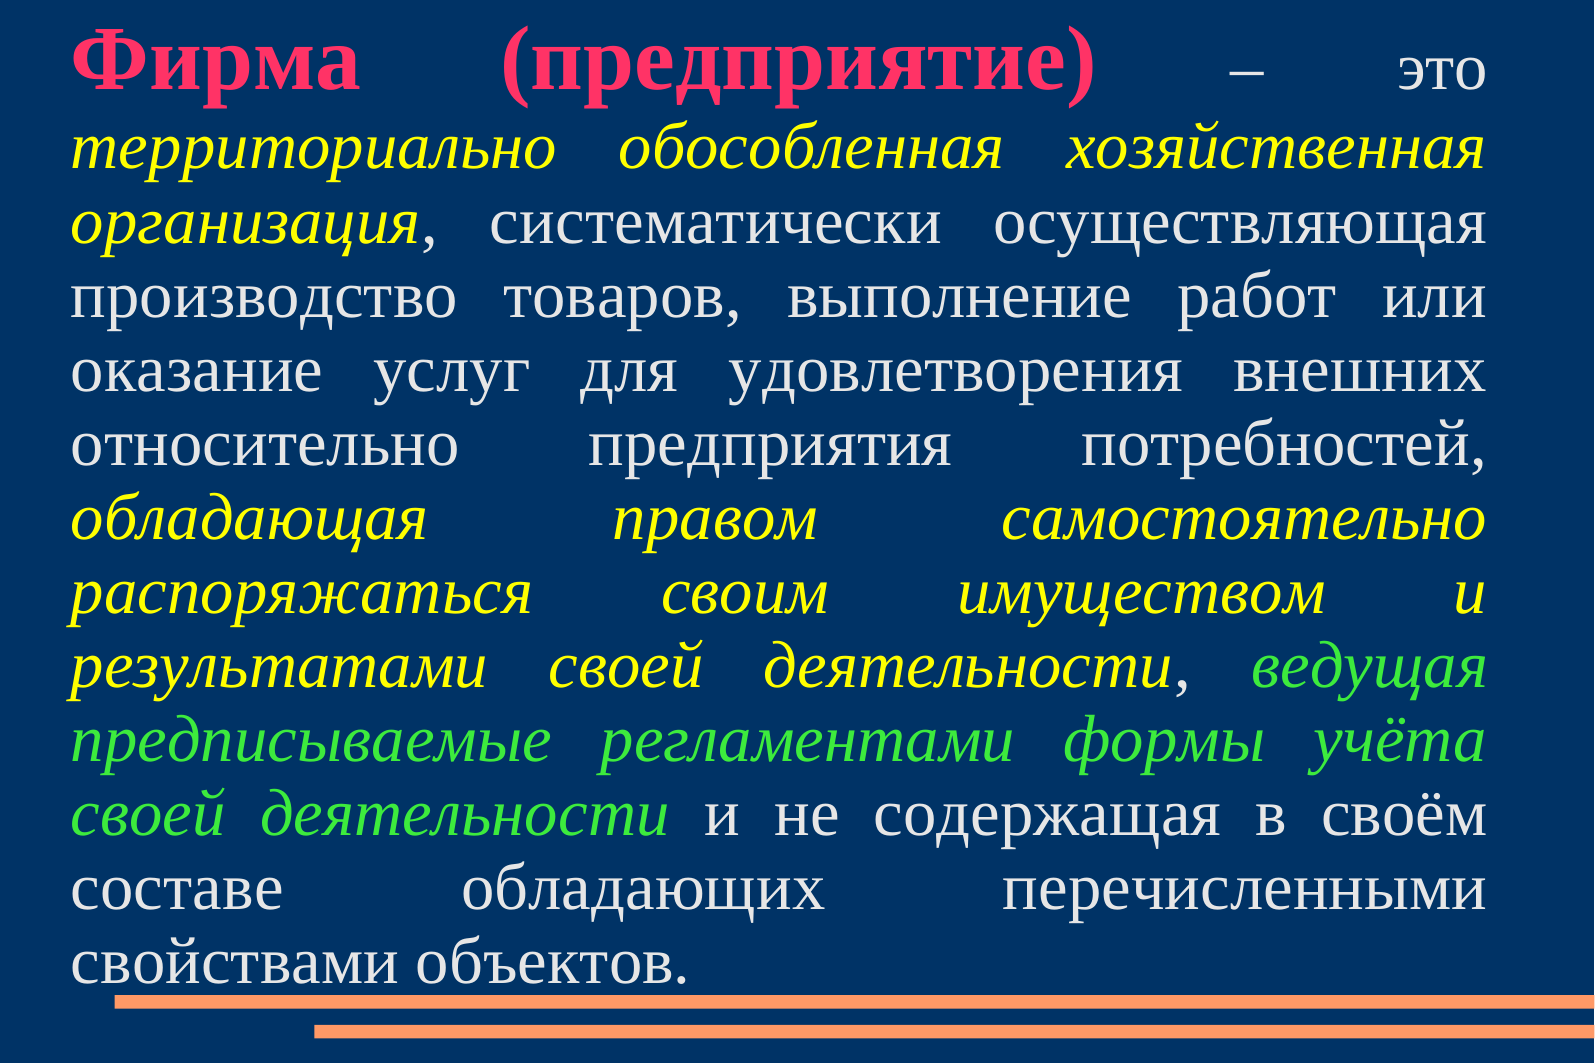

# Фирма (предприятие) – это территориально обособленная хозяйственная организация, систематически осуществляющая производство товаров, выполнение работ или оказание услуг для удовлетворения внешних относительно предприятия потребностей, обладающая правом самостоятельно распоряжаться своим имуществом и результатами своей деятельности, ведущая предписываемые регламентами формы учёта своей деятельности и не содержащая в своём составе обладающих перечисленными свойствами объектов.